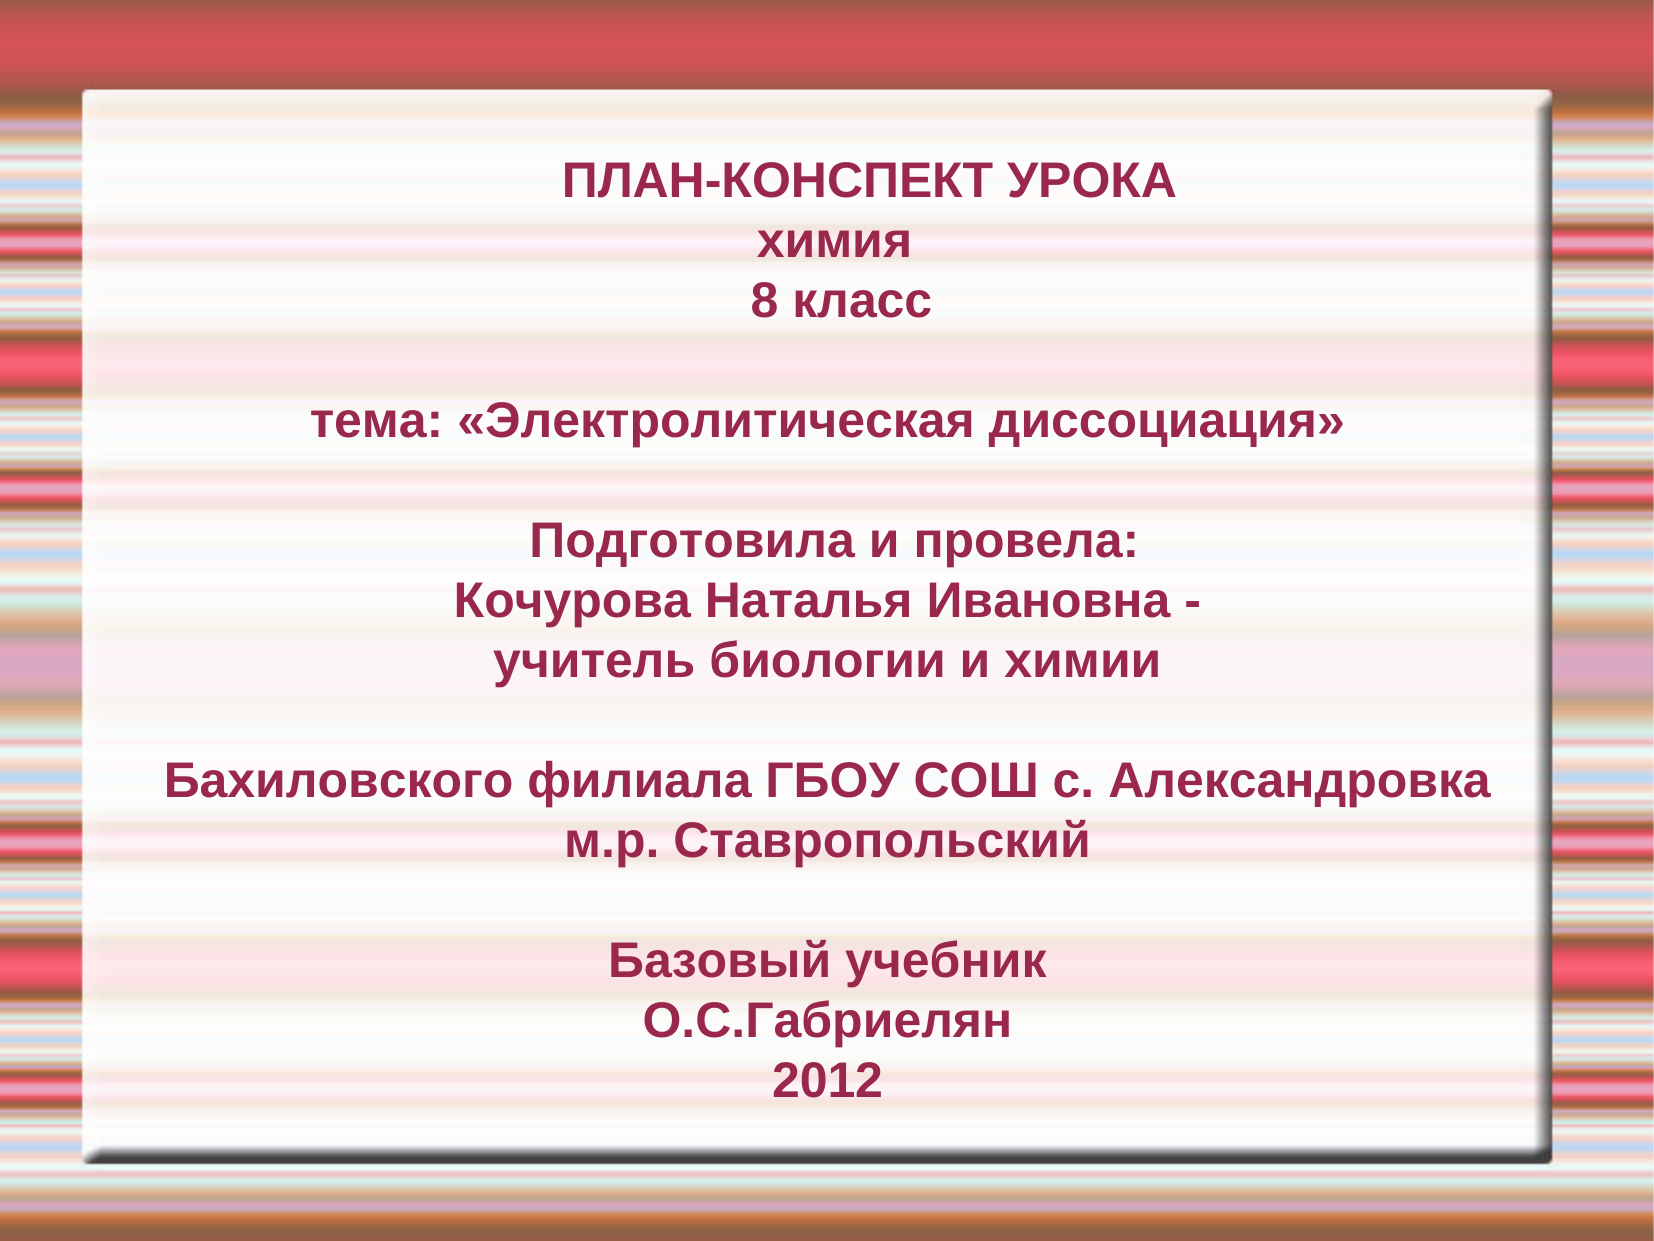

# ПЛАН-КОНСПЕКТ УРОКА химия 8 класс тема: «Электролитическая диссоциация» Подготовила и провела:  Кочурова Наталья Ивановна - учитель биологии и химии Бахиловского филиала ГБОУ СОШ с. Александровка м.р. Ставропольский Базовый учебник О.С.Габриелян 2012